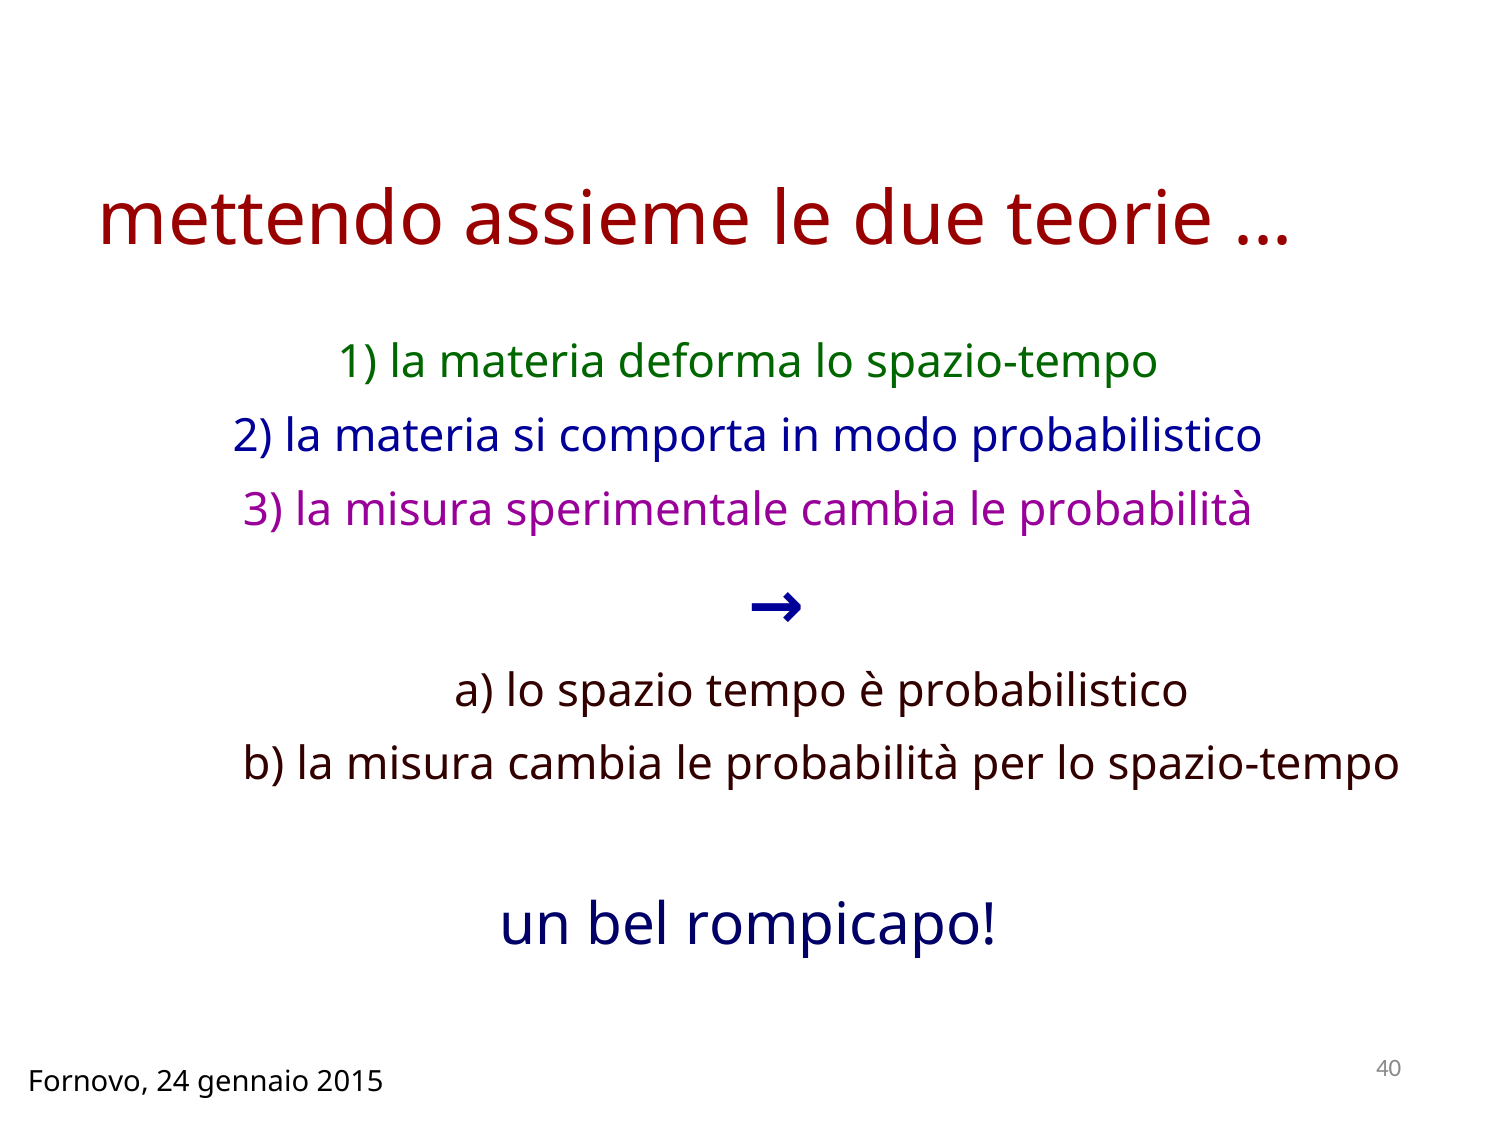

# mettendo assieme le due teorie ...
1) la materia deforma lo spazio-tempo
2) la materia si comporta in modo probabilistico
3) la misura sperimentale cambia le probabilità
	→
		a) lo spazio tempo è probabilistico
		b) la misura cambia le probabilità per lo spazio-tempo
un bel rompicapo!
40